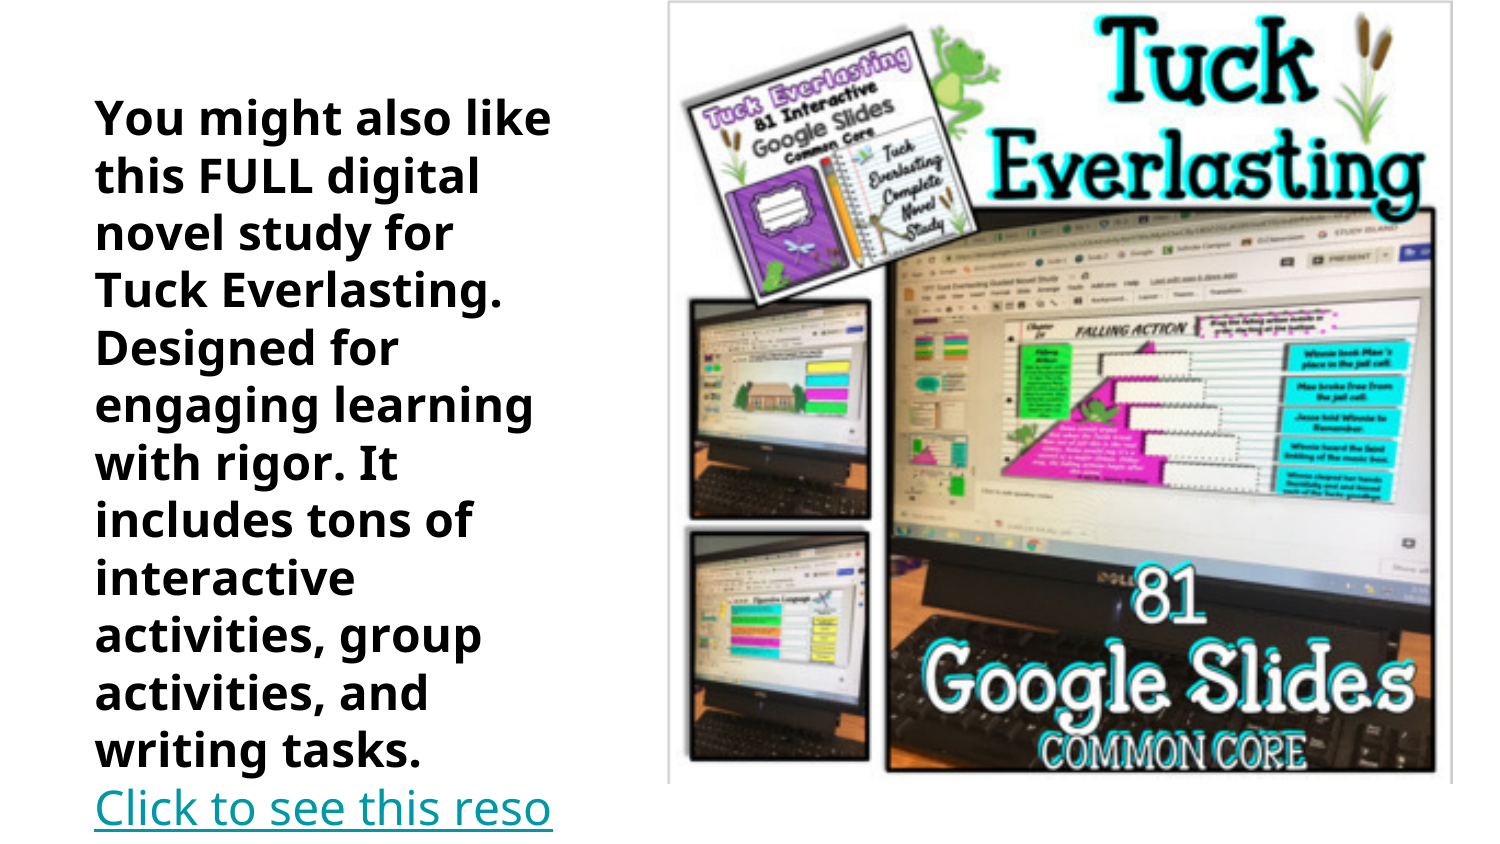

You might also like this FULL digital novel study for Tuck Everlasting. Designed for engaging learning with rigor. It includes tons of interactive activities, group activities, and writing tasks.
Click to see this resource.